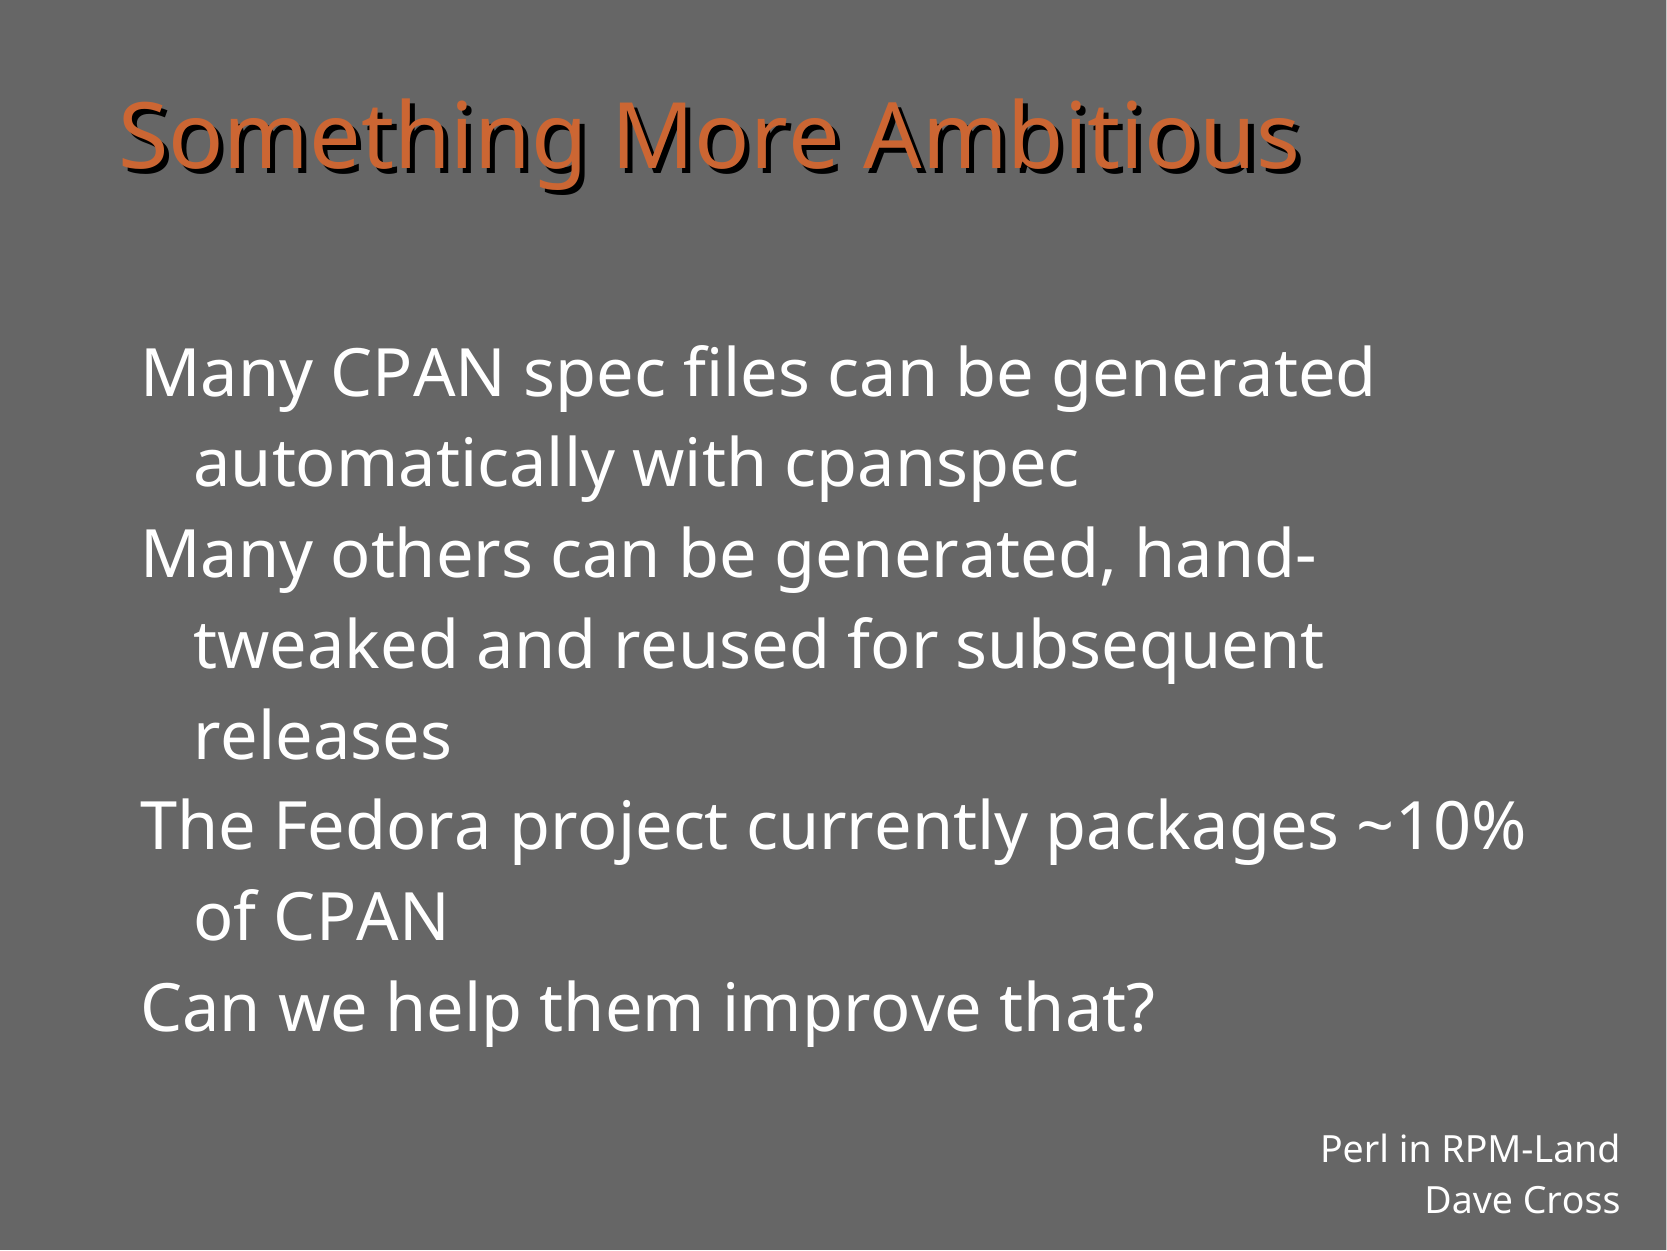

# Something More Ambitious
Many CPAN spec files can be generated automatically with cpanspec
Many others can be generated, hand-tweaked and reused for subsequent releases
The Fedora project currently packages ~10% of CPAN
Can we help them improve that?